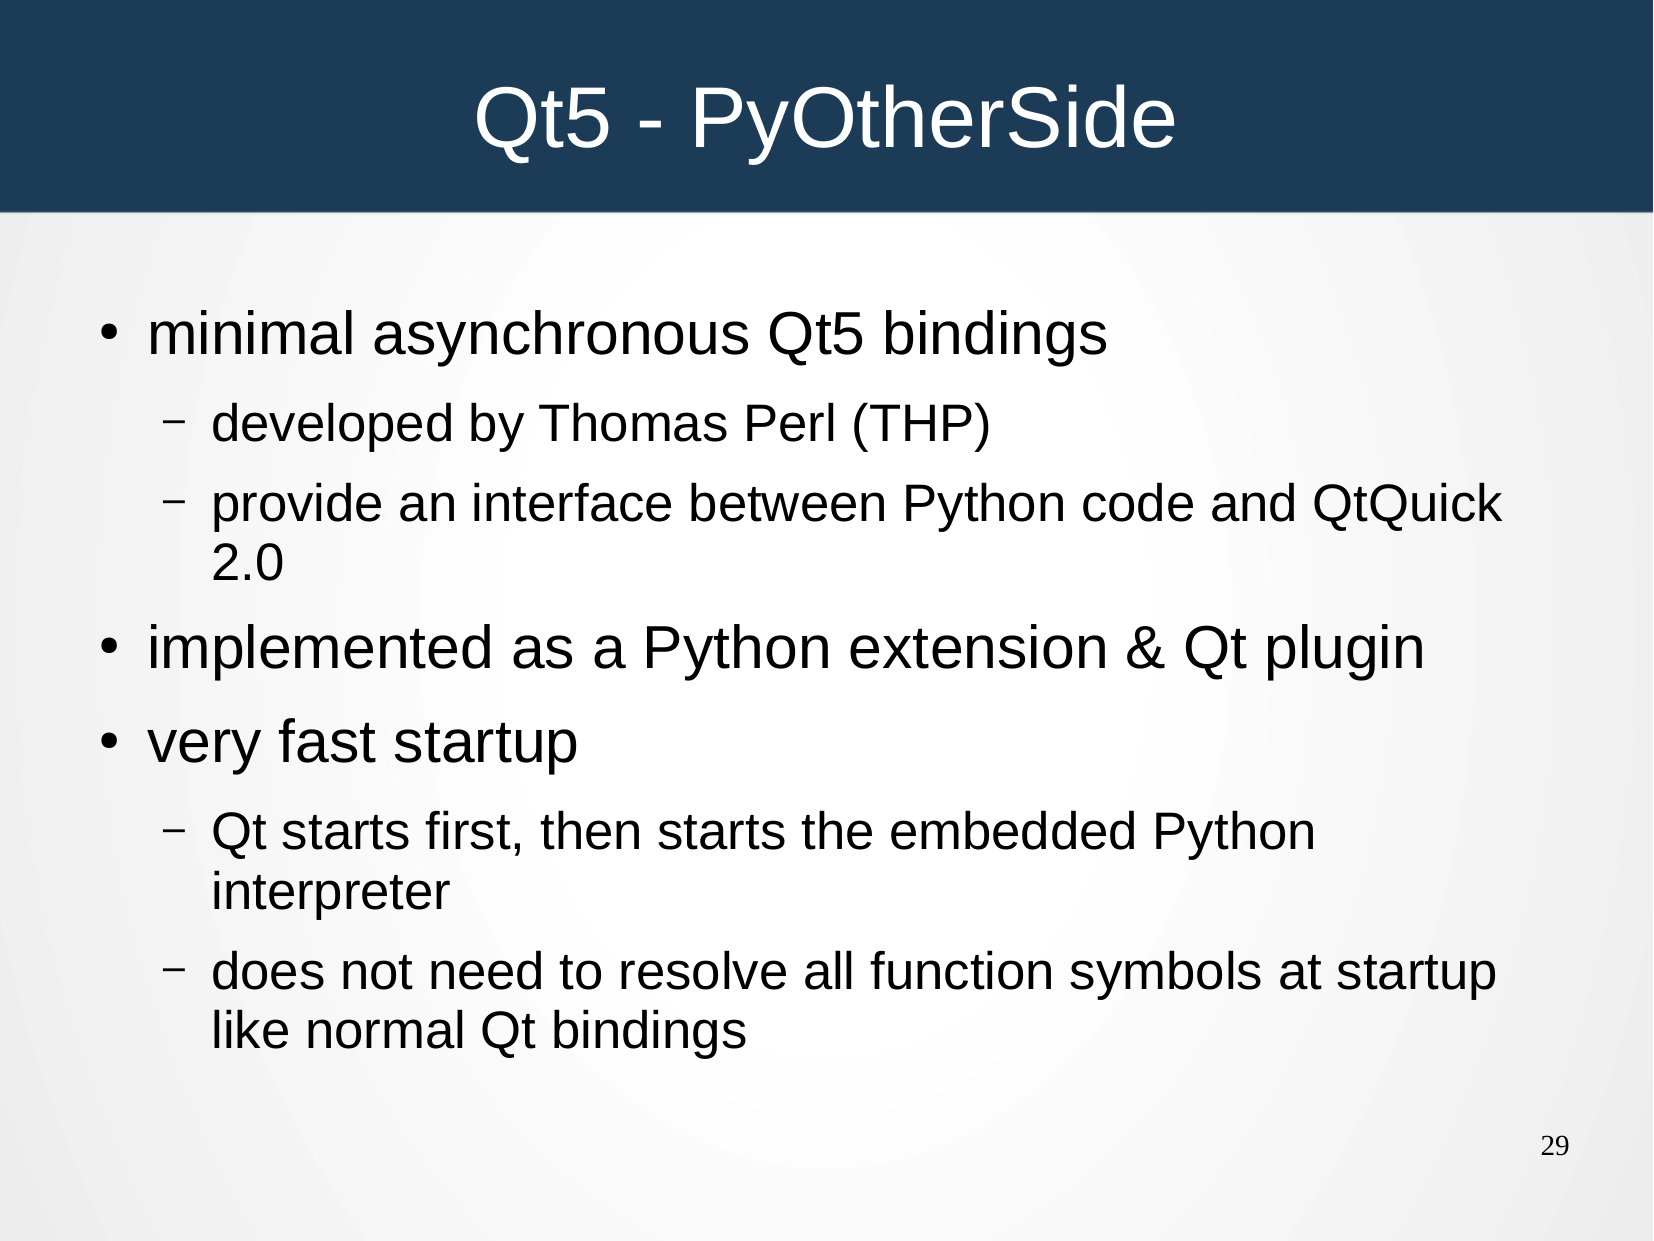

# Qt5 - PyOtherSide
minimal asynchronous Qt5 bindings
developed by Thomas Perl (THP)
provide an interface between Python code and QtQuick 2.0
implemented as a Python extension & Qt plugin
very fast startup
Qt starts first, then starts the embedded Python interpreter
does not need to resolve all function symbols at startup like normal Qt bindings
29